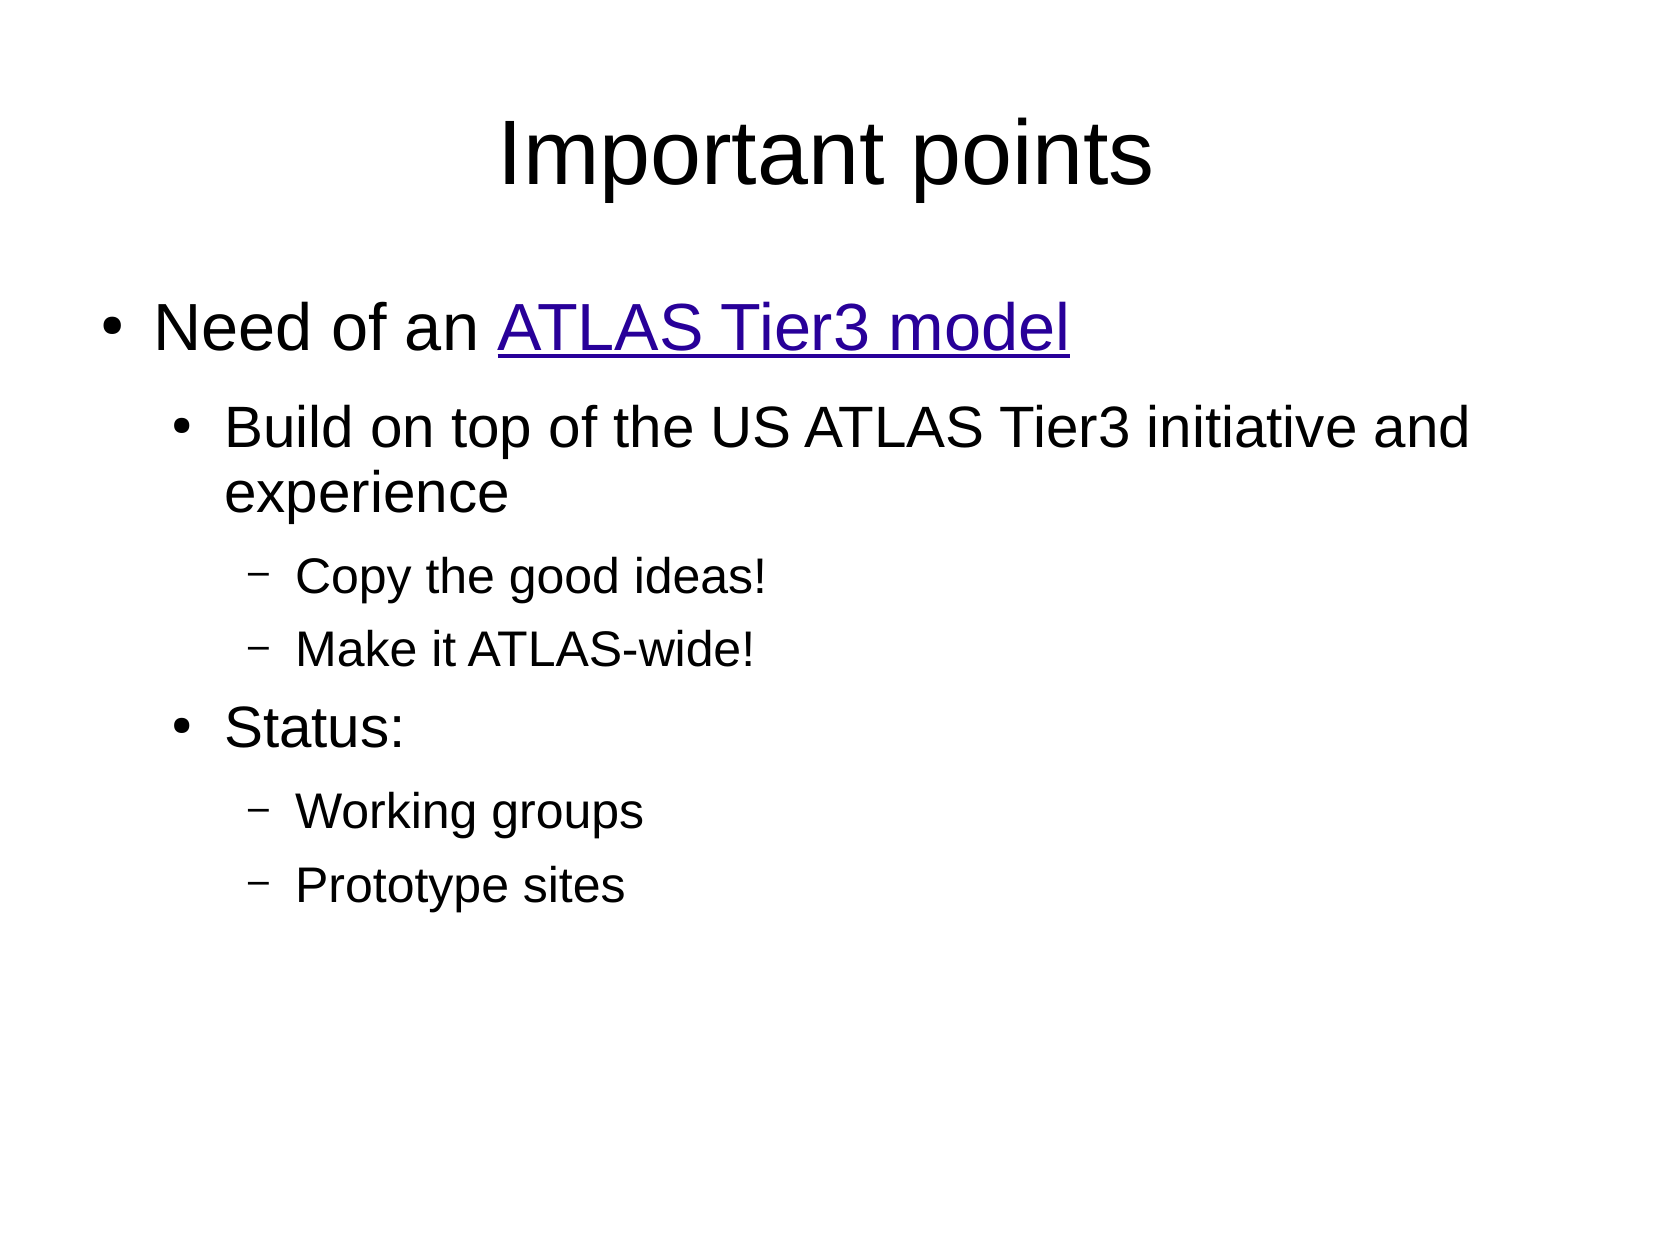

# Important points
Need of an ATLAS Tier3 model
Build on top of the US ATLAS Tier3 initiative and experience
Copy the good ideas!
Make it ATLAS-wide!
Status:
Working groups
Prototype sites